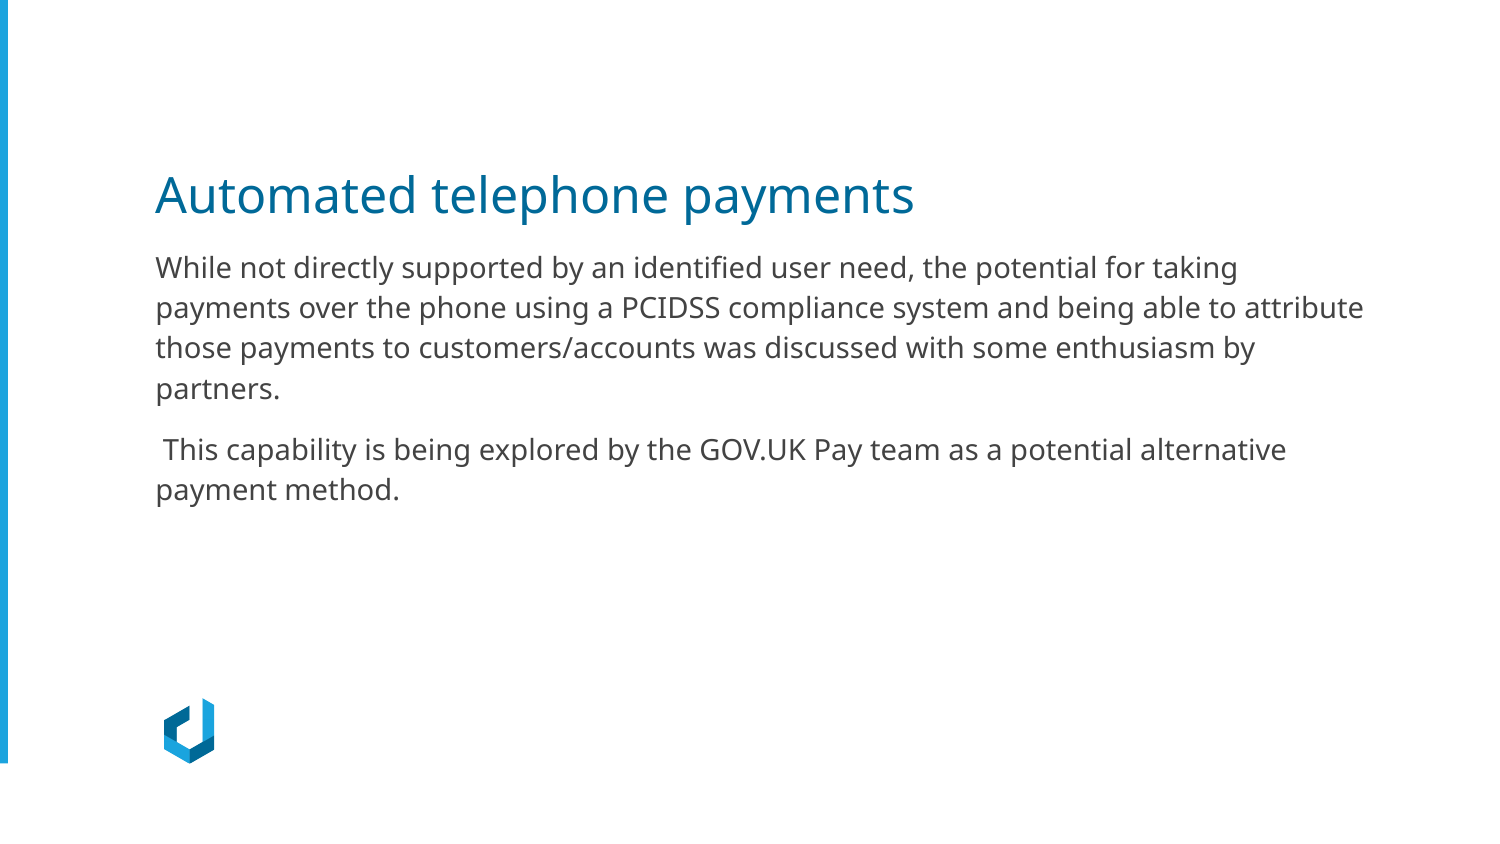

# Automated telephone payments
While not directly supported by an identified user need, the potential for taking payments over the phone using a PCIDSS compliance system and being able to attribute those payments to customers/accounts was discussed with some enthusiasm by partners.
 This capability is being explored by the GOV.UK Pay team as a potential alternative payment method.